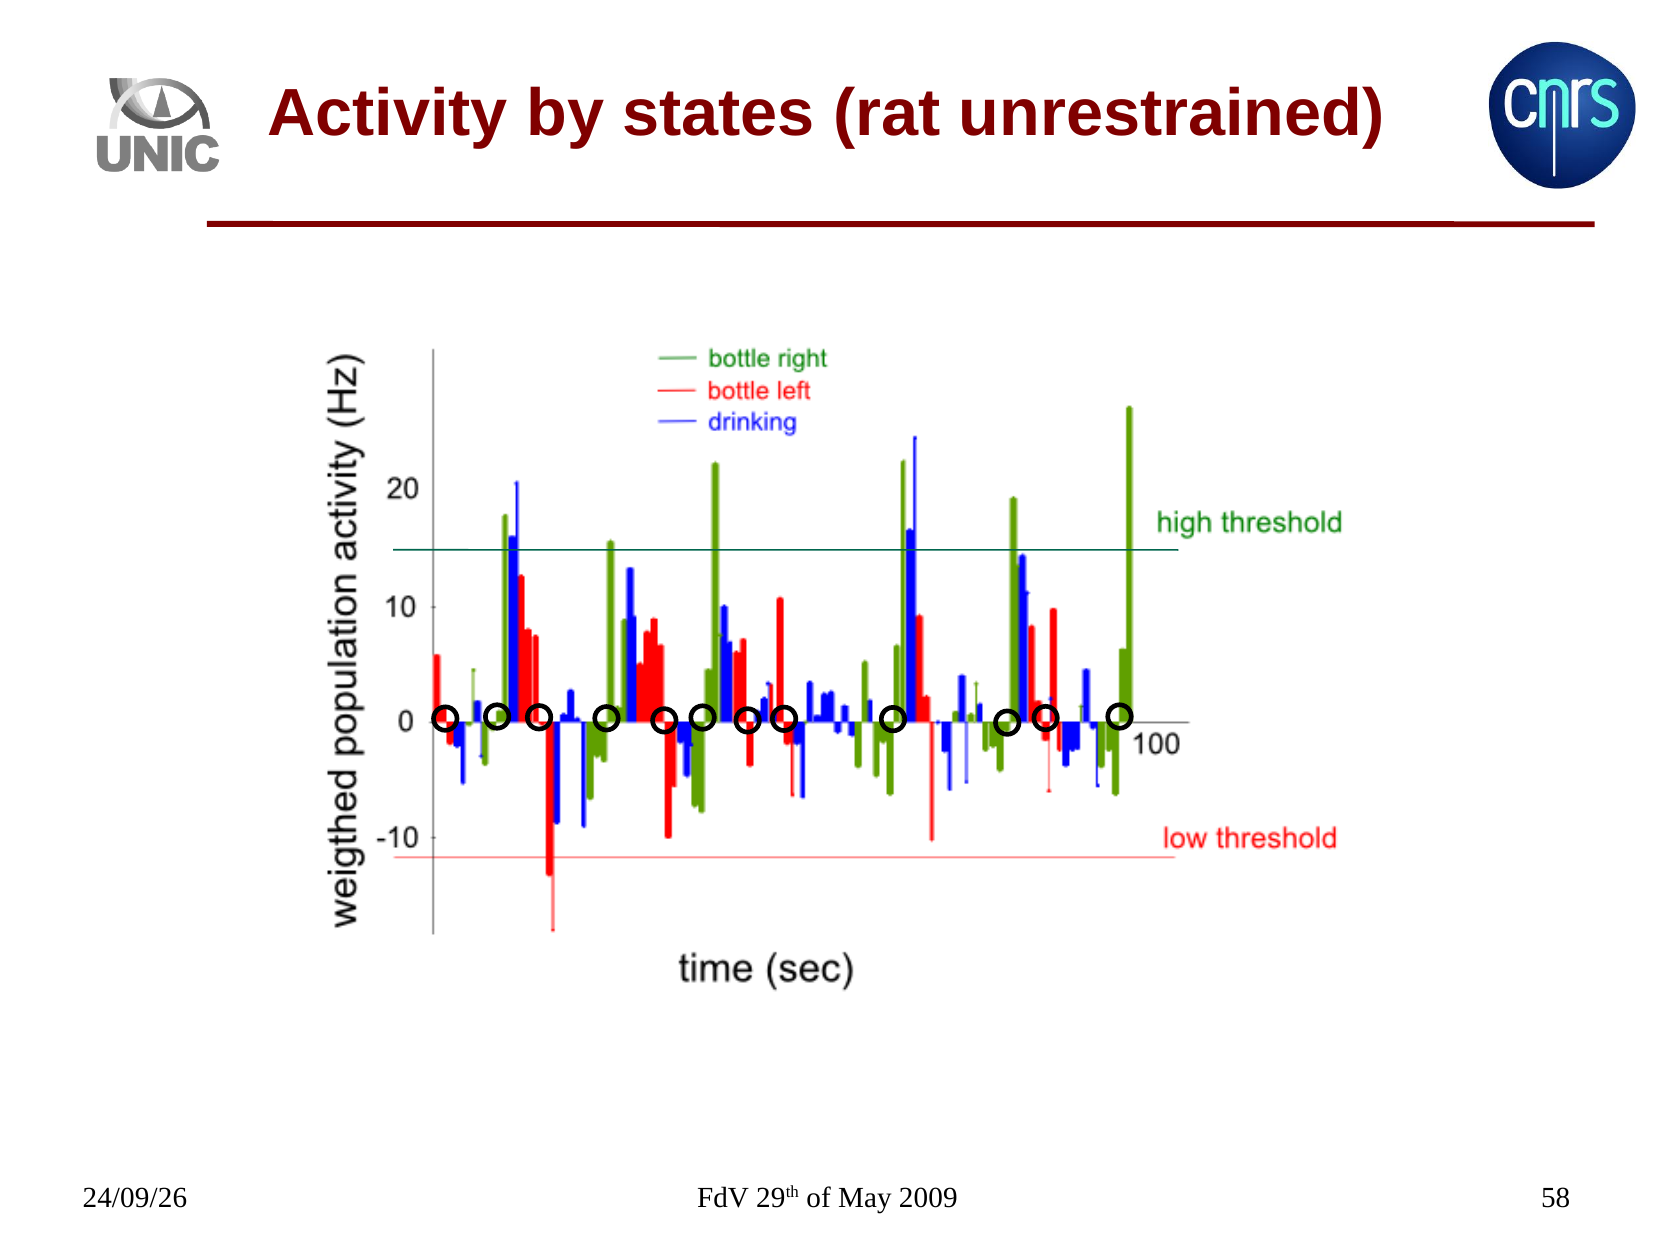

# Activity by states (rat unrestrained)
FdV 29th of May 2009